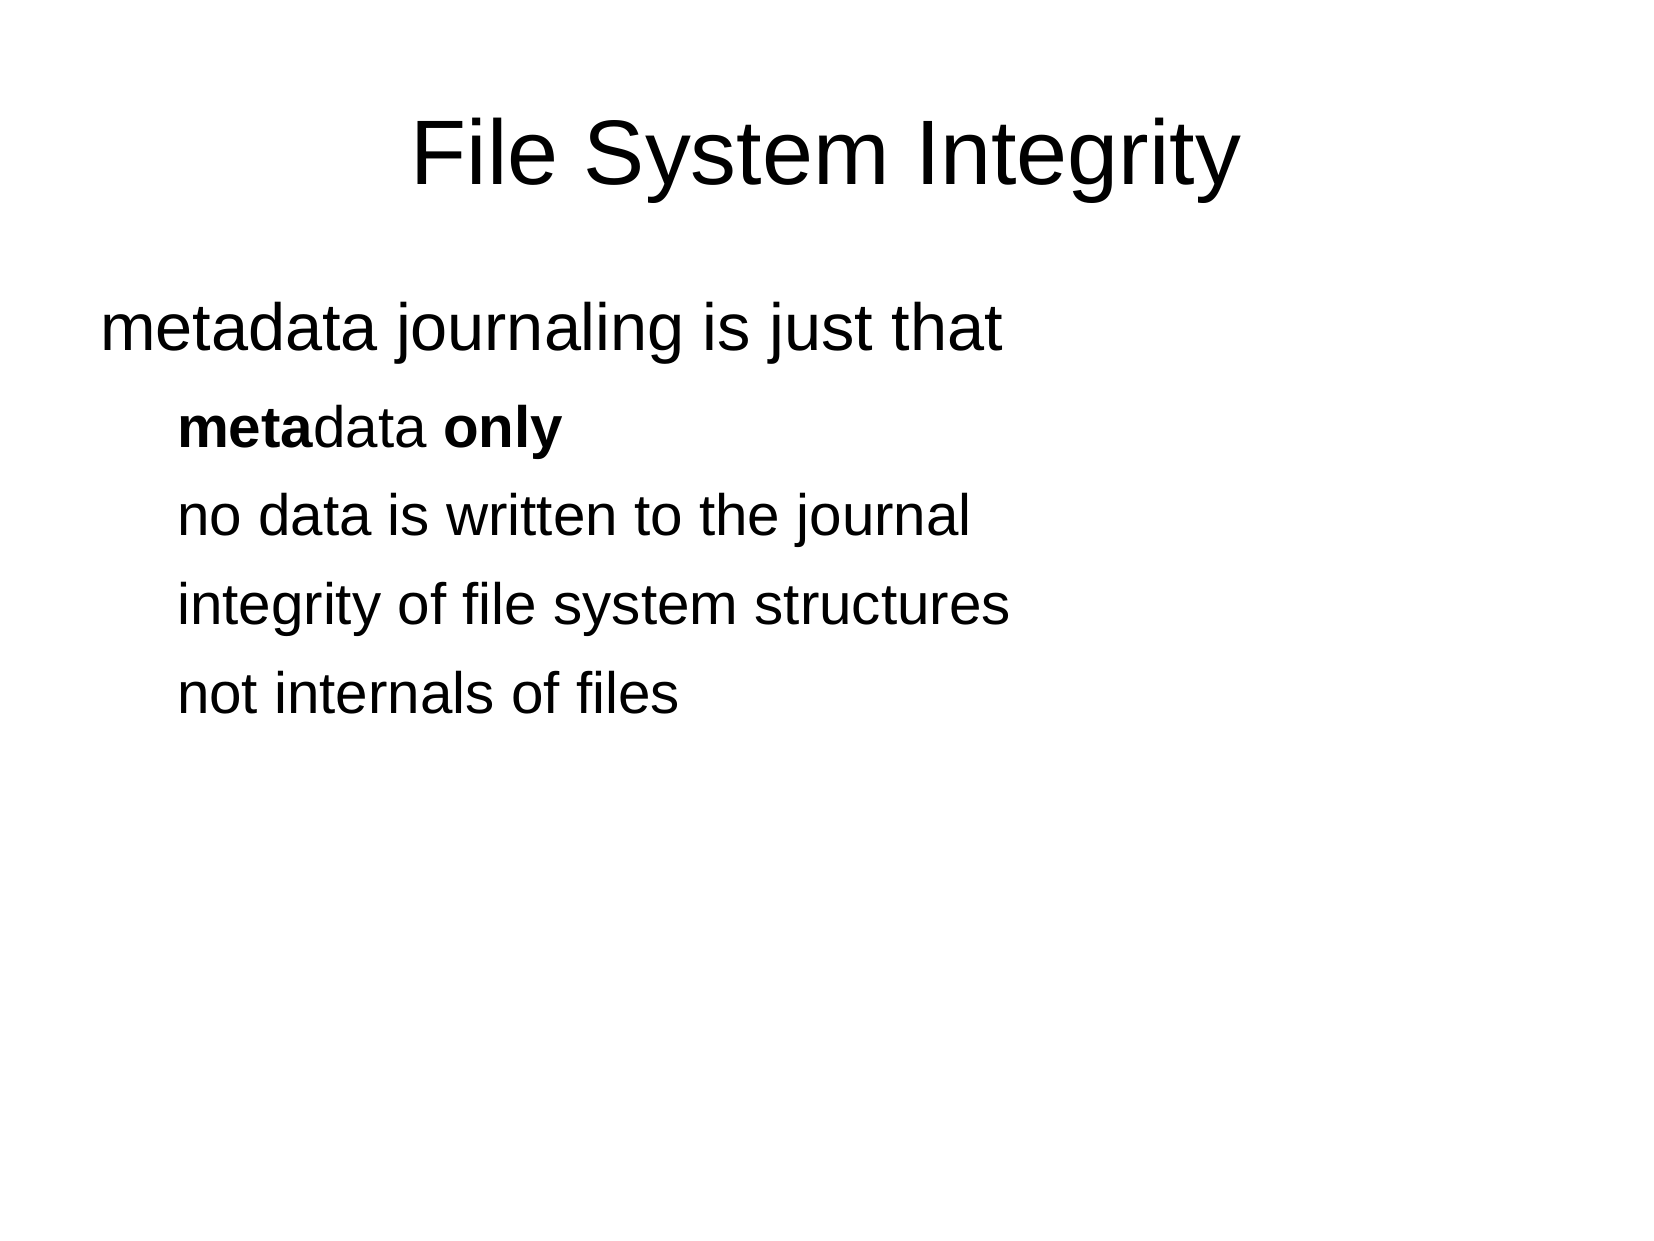

# File System Integrity
metadata journaling is just that
metadata only
no data is written to the journal
integrity of file system structures
not internals of files